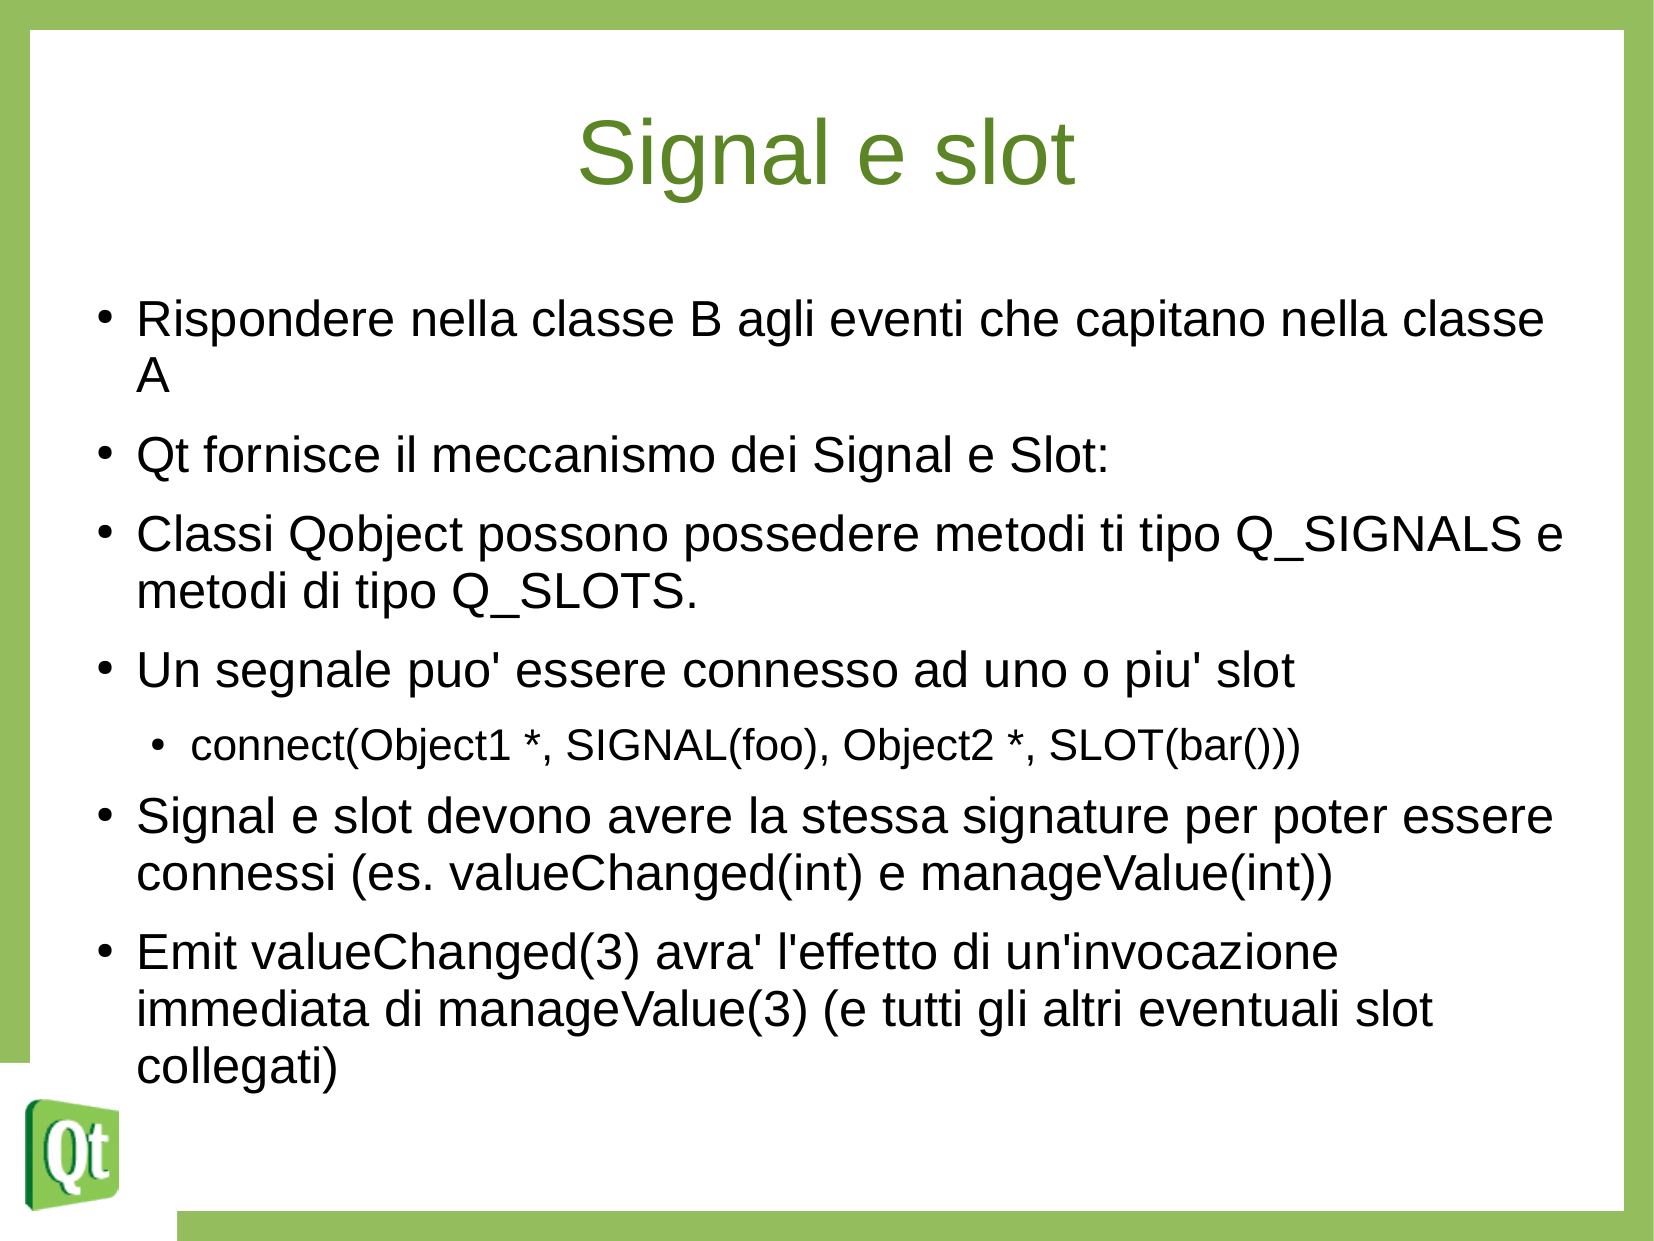

# Signal e slot
Rispondere nella classe B agli eventi che capitano nella classe A
Qt fornisce il meccanismo dei Signal e Slot:
Classi Qobject possono possedere metodi ti tipo Q_SIGNALS e metodi di tipo Q_SLOTS.
Un segnale puo' essere connesso ad uno o piu' slot
connect(Object1 *, SIGNAL(foo), Object2 *, SLOT(bar()))
Signal e slot devono avere la stessa signature per poter essere connessi (es. valueChanged(int) e manageValue(int))
Emit valueChanged(3) avra' l'effetto di un'invocazione immediata di manageValue(3) (e tutti gli altri eventuali slot collegati)